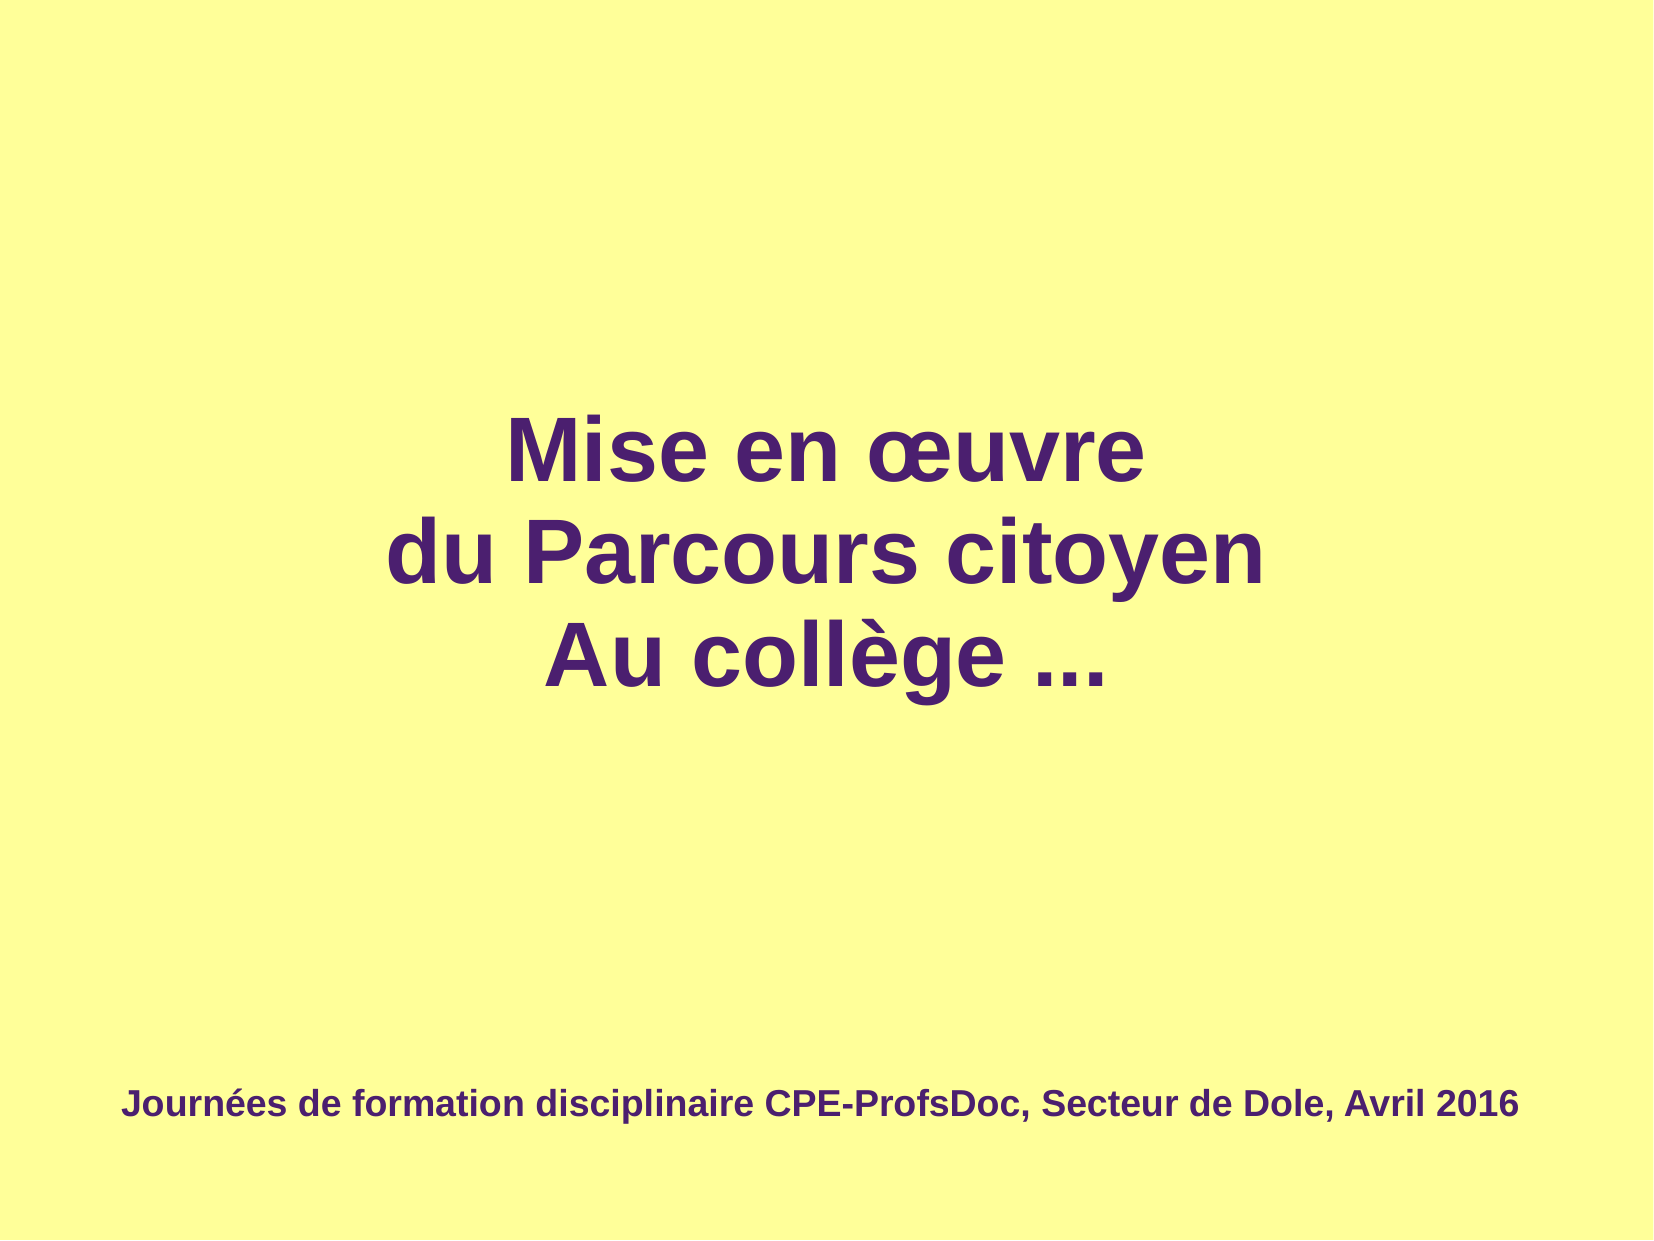

# Mise en œuvre
du Parcours citoyen
Au collège ...
Journées de formation disciplinaire CPE-ProfsDoc, Secteur de Dole, Avril 2016